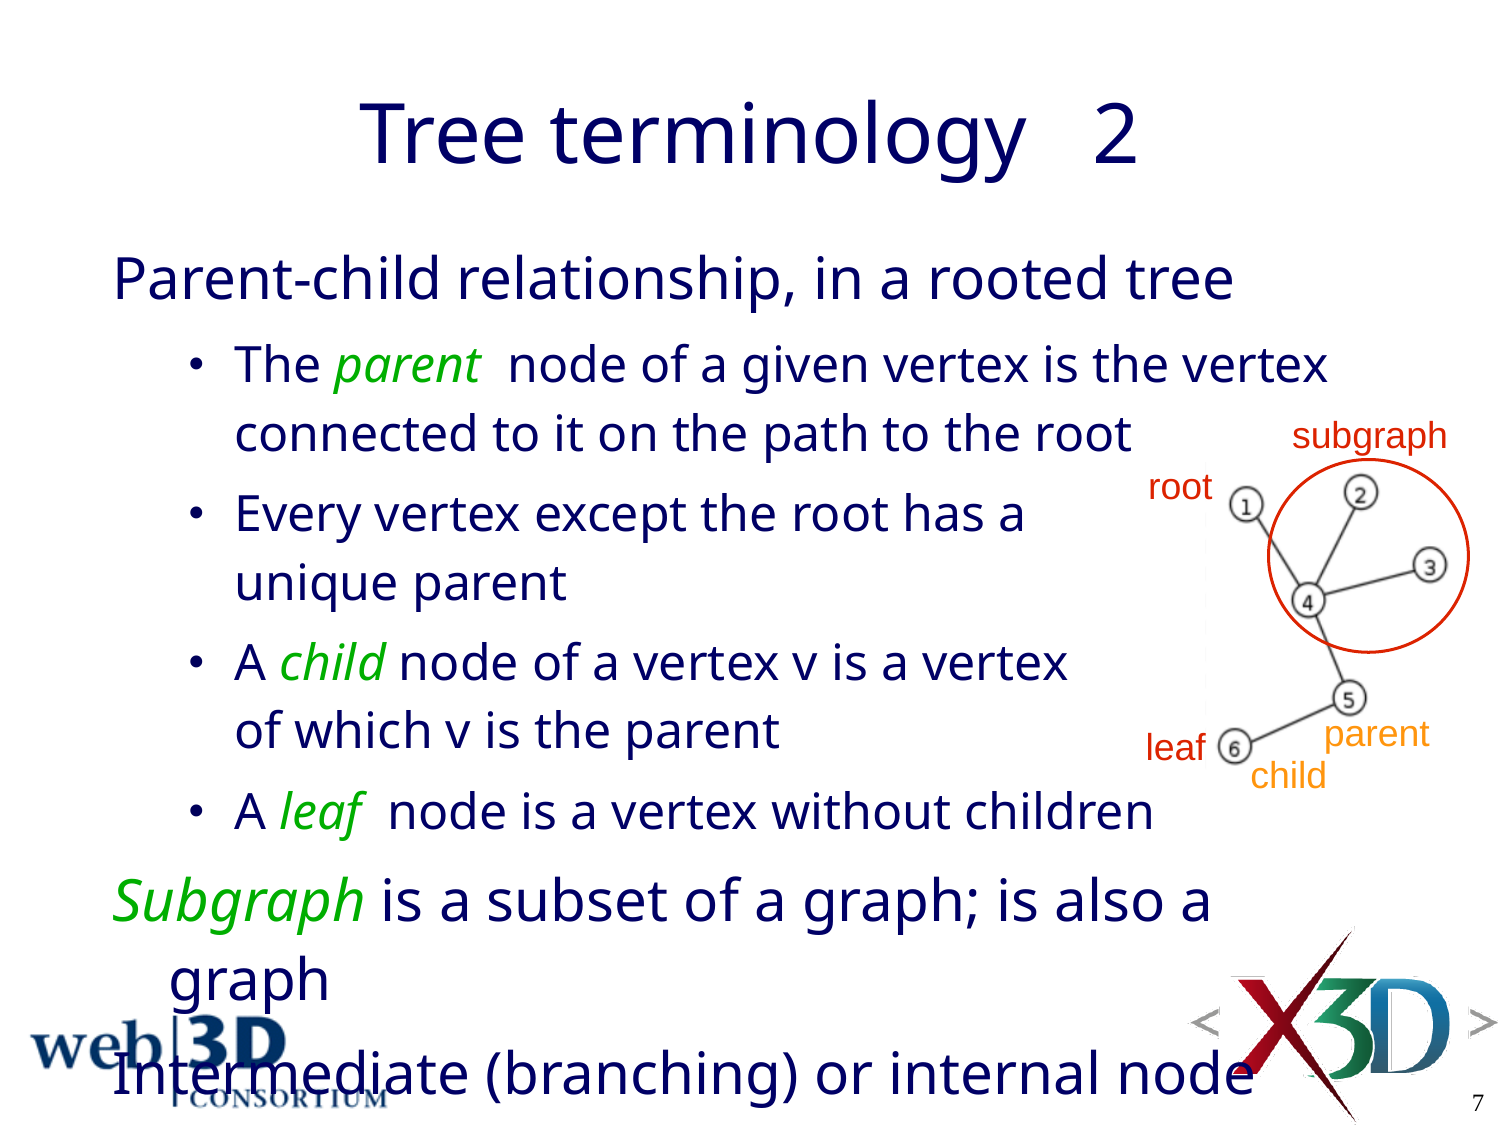

# Tree terminology 2
Parent-child relationship, in a rooted tree
The parent node of a given vertex is the vertex connected to it on the path to the root
Every vertex except the root has a unique parent
A child node of a vertex v is a vertex of which v is the parent
A leaf node is a vertex without children
Subgraph is a subset of a graph; is also a graph
Intermediate (branching) or internal node
A non-leaf vertex (nodes 4 or 5 in example)
subgraph
root
 parent
child
leaf